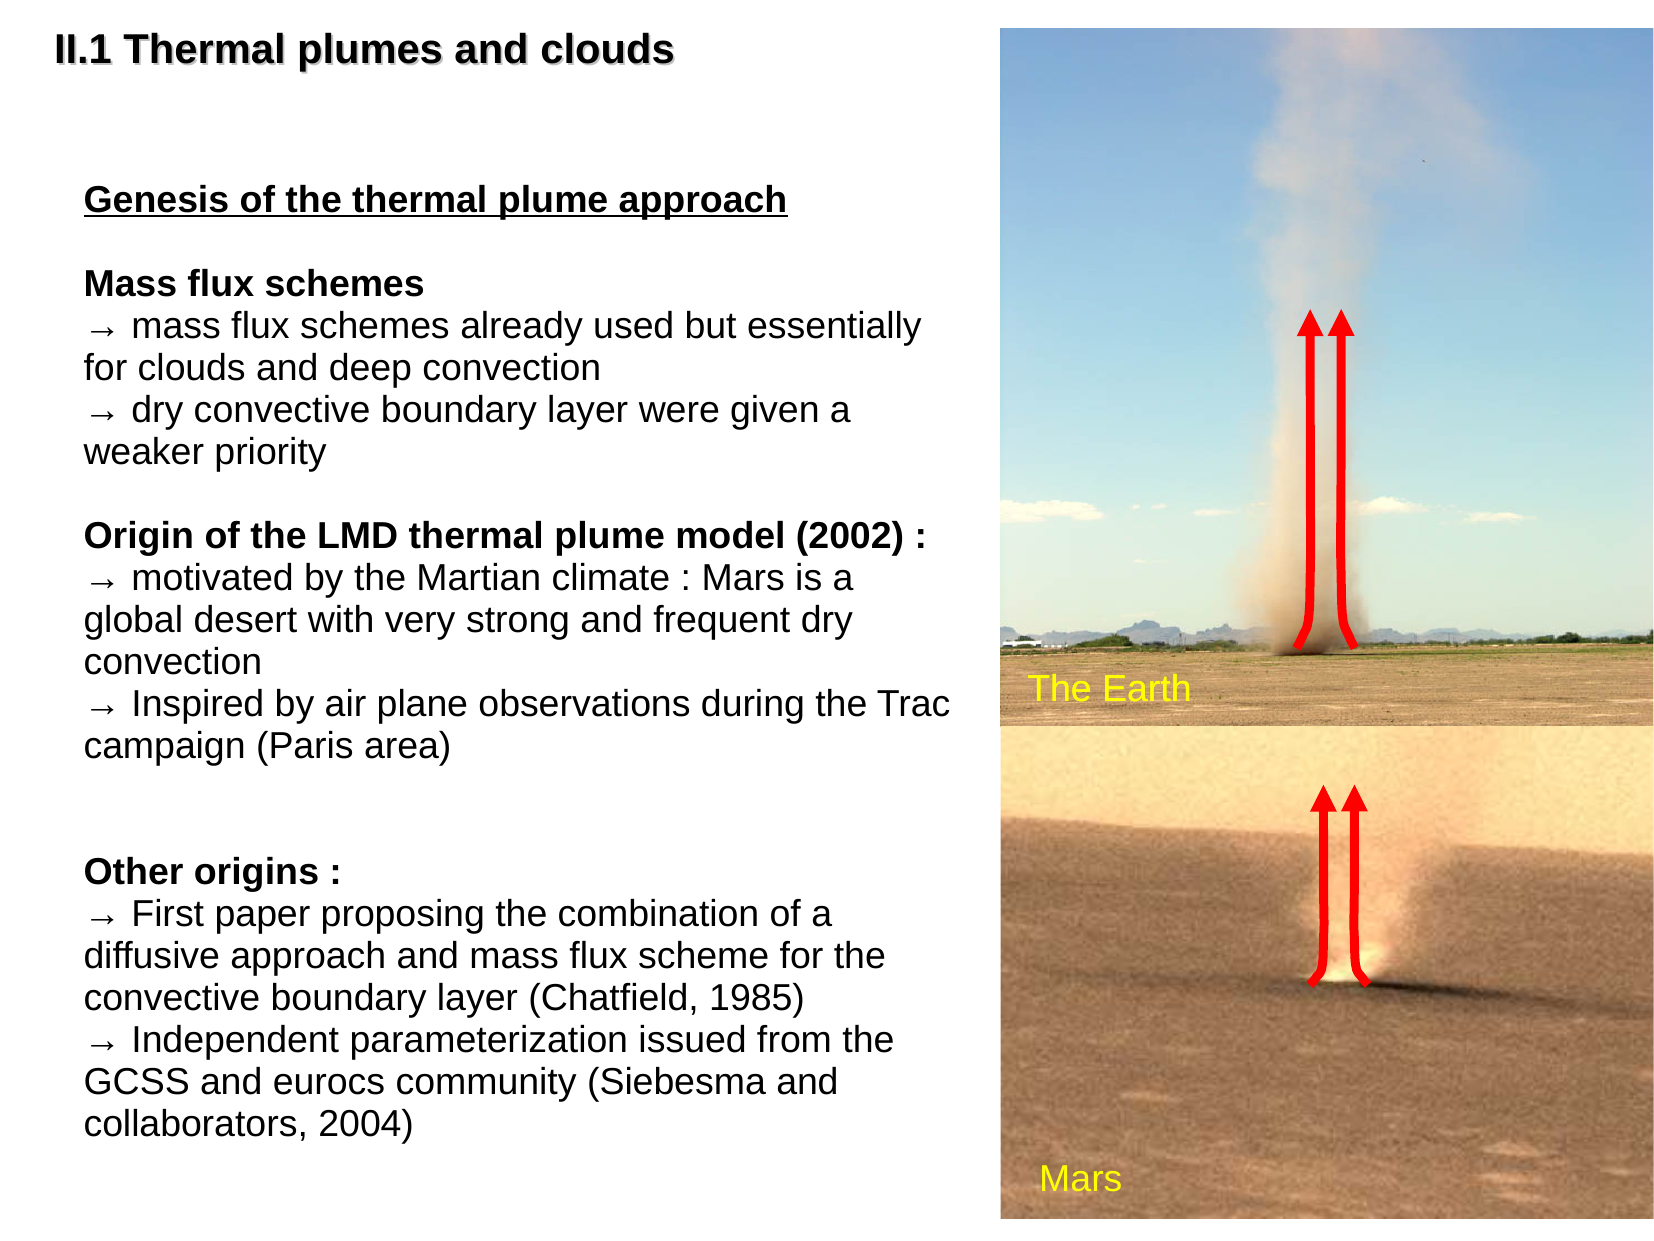

II.1 Thermal plumes and clouds
Genesis of the thermal plume approach
Mass flux schemes
→ mass flux schemes already used but essentially for clouds and deep convection
→ dry convective boundary layer were given a weaker priority
Origin of the LMD thermal plume model (2002) :
→ motivated by the Martian climate : Mars is a global desert with very strong and frequent dry convection
→ Inspired by air plane observations during the Trac campaign (Paris area)
Other origins :
→ First paper proposing the combination of a diffusive approach and mass flux scheme for the convective boundary layer (Chatfield, 1985)
→ Independent parameterization issued from the GCSS and eurocs community (Siebesma and collaborators, 2004)
The Earth
The Earth
Mars